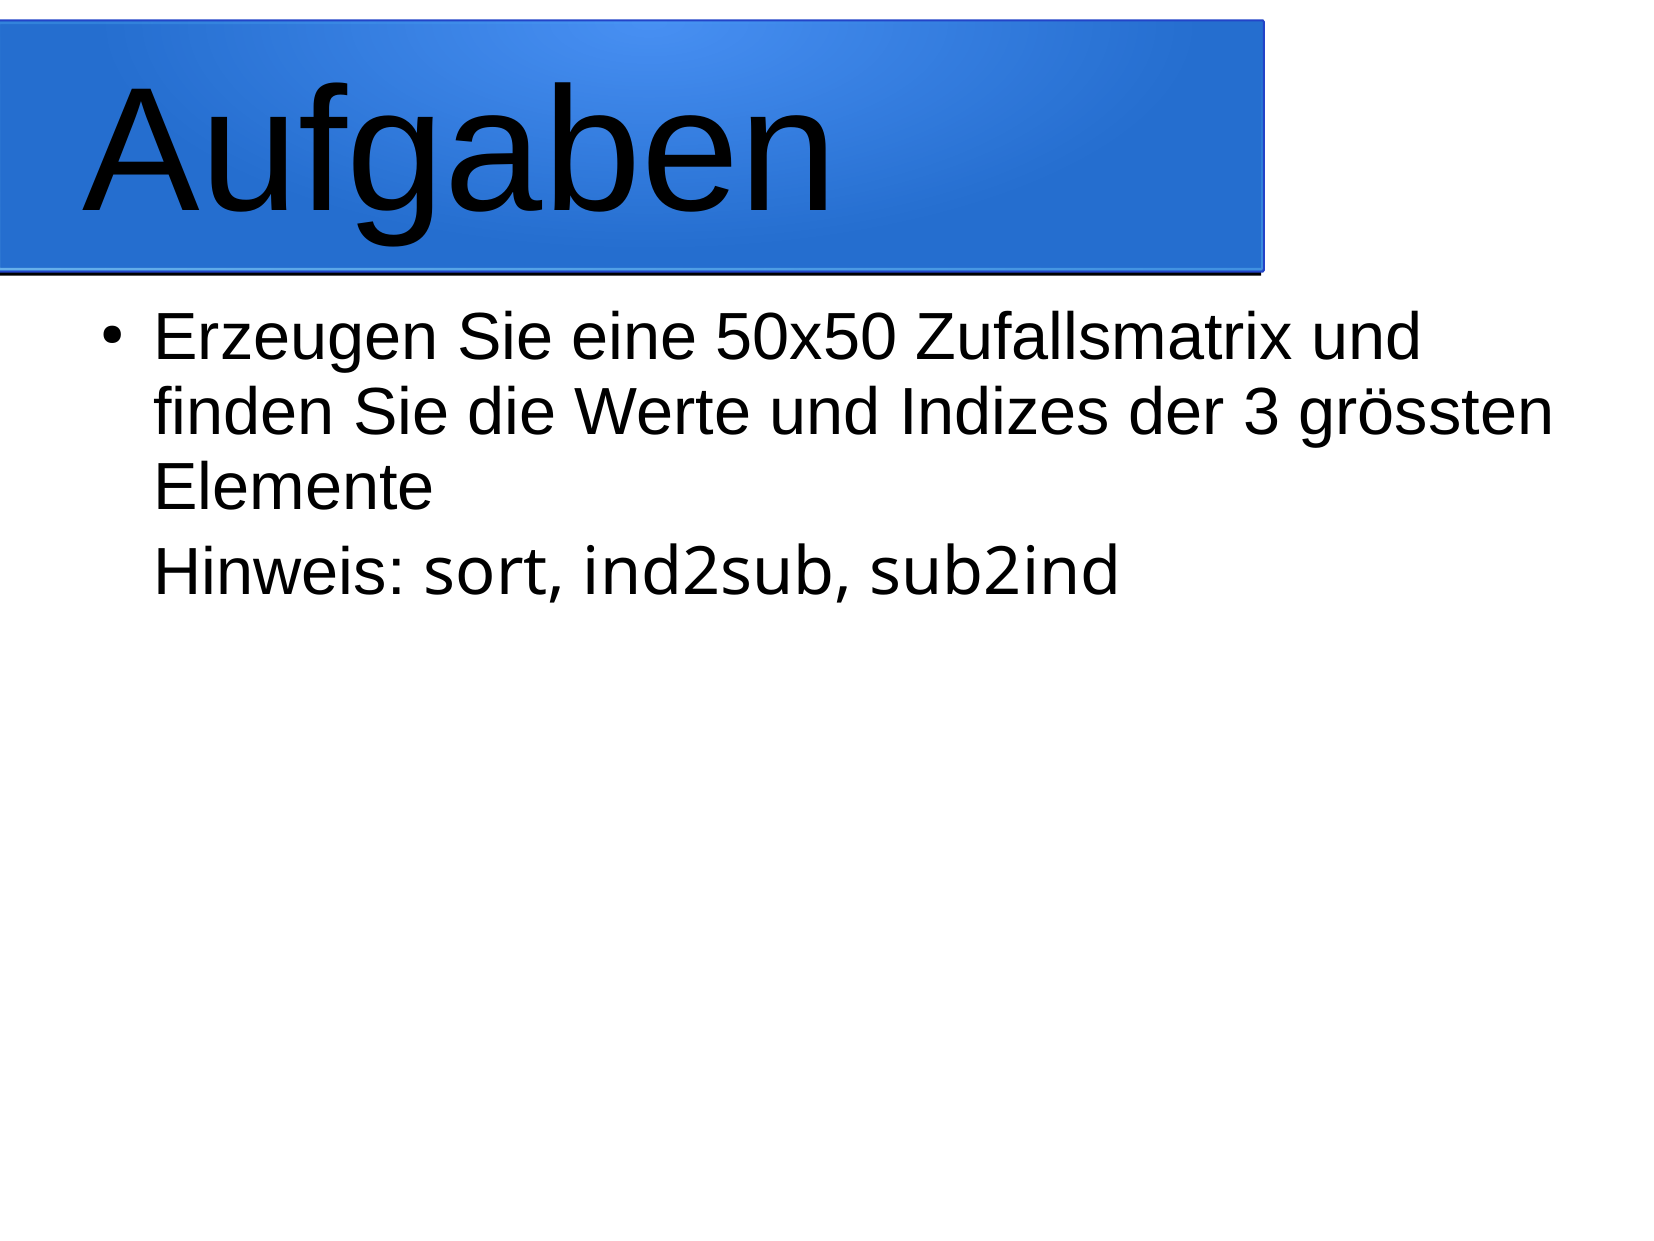

# Aufgaben
Erzeugen Sie eine 50x50 Zufallsmatrix und finden Sie die Werte und Indizes der 3 grössten Elemente
Hinweis: sort, ind2sub, sub2ind